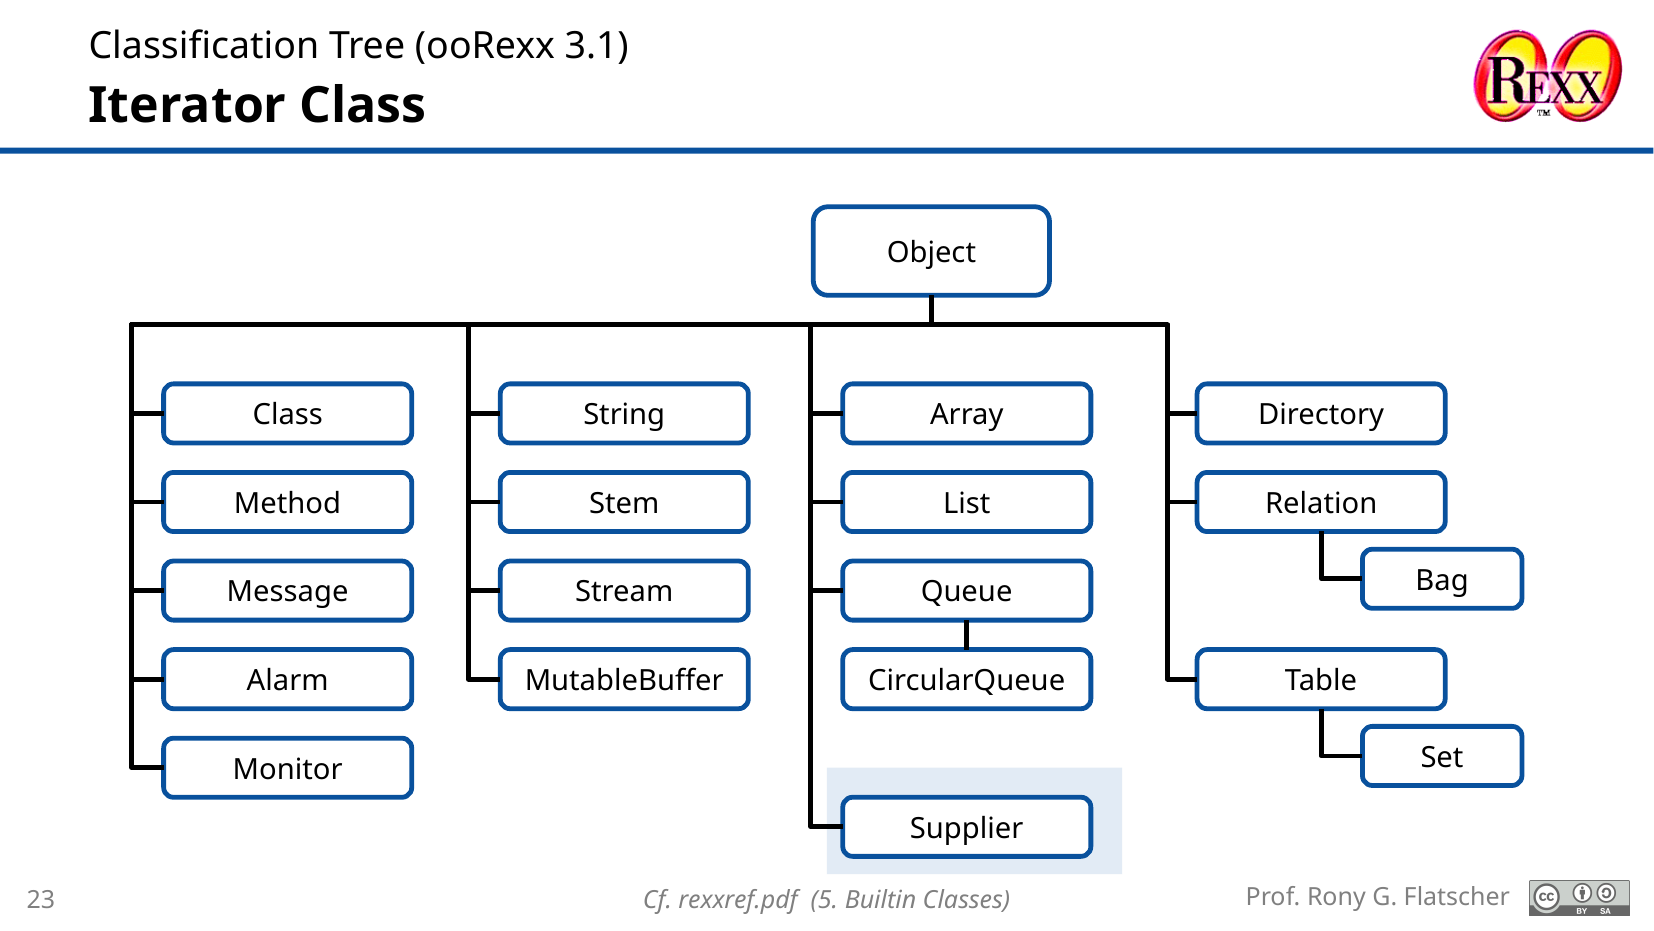

# Classification Tree (ooRexx 3.1)
Iterator Class
Object
Class
String
Array
Directory
Method
Stem
List
Relation
Bag
Message
Stream
Queue
Alarm
MutableBuffer
CircularQueue
Table
Set
Monitor
Supplier
Cf. rexxref.pdf (5. Builtin Classes)